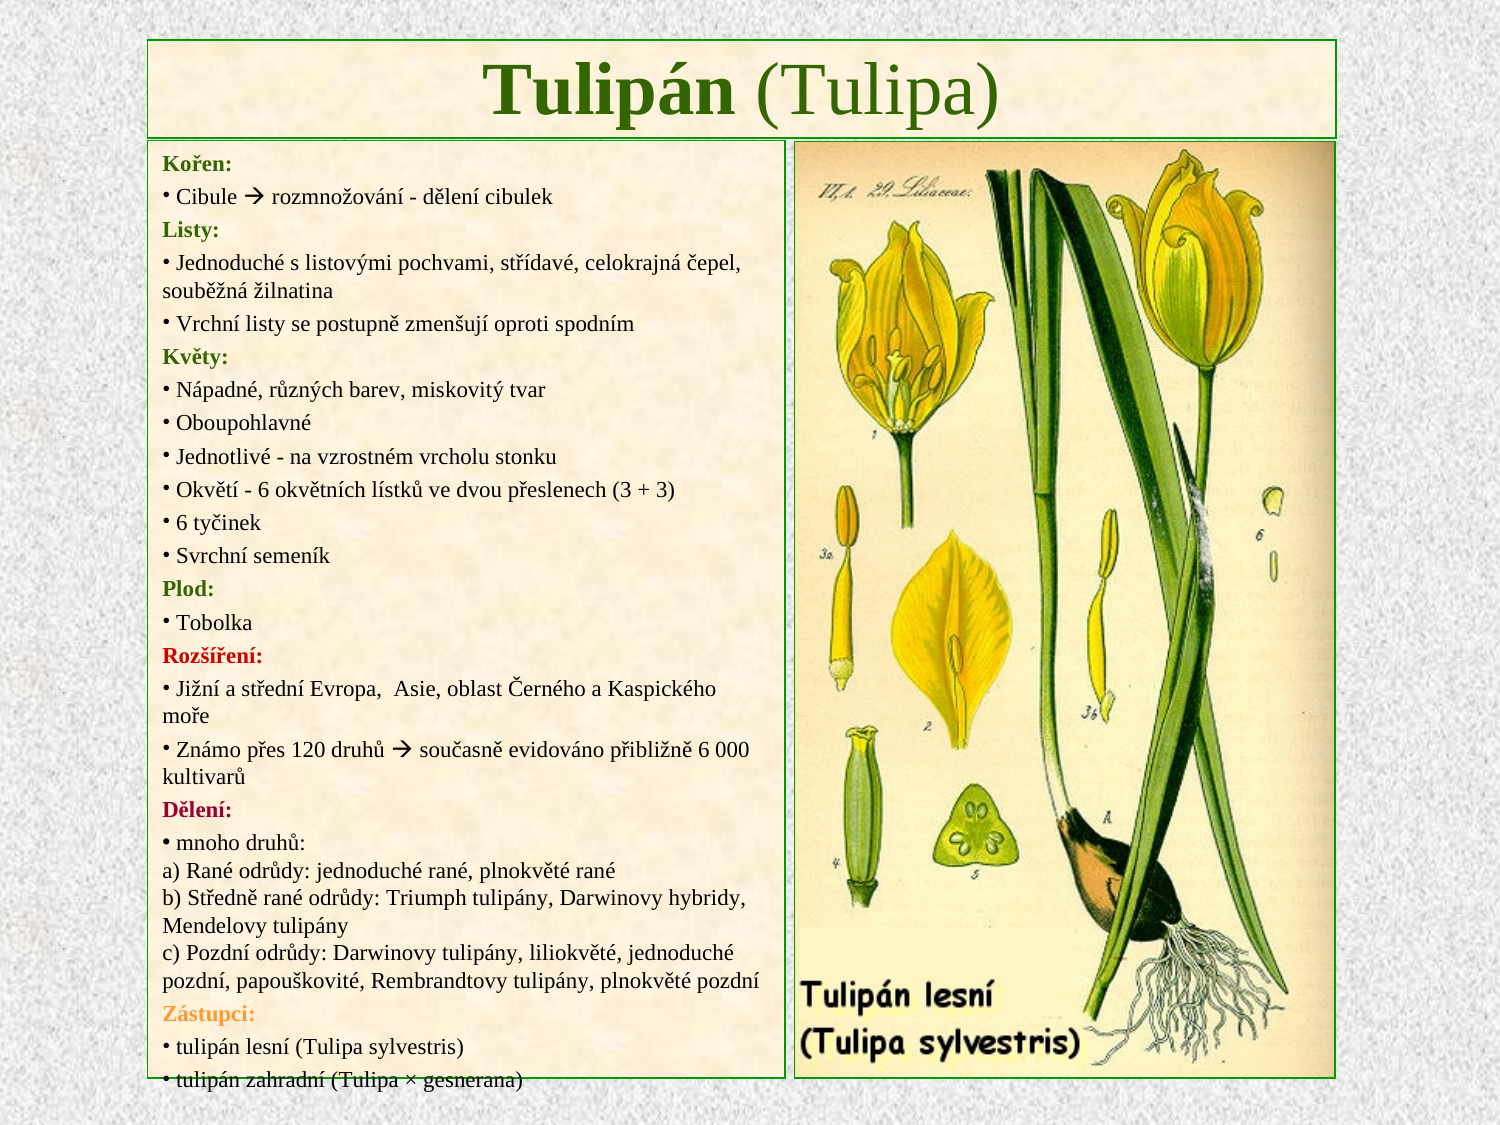

# Tulipán (Tulipa)
Kořen:
 Cibule  rozmnožování - dělení cibulek
Listy:
 Jednoduché s listovými pochvami, střídavé, celokrajná čepel, souběžná žilnatina
 Vrchní listy se postupně zmenšují oproti spodním
Květy:
 Nápadné, různých barev, miskovitý tvar
 Oboupohlavné
 Jednotlivé - na vzrostném vrcholu stonku
 Okvětí - 6 okvětních lístků ve dvou přeslenech (3 + 3)
 6 tyčinek
 Svrchní semeník
Plod:
 Tobolka
Rozšíření:
 Jižní a střední Evropa, Asie, oblast Černého a Kaspického moře
 Známo přes 120 druhů  současně evidováno přibližně 6 000 kultivarů
Dělení:
 mnoho druhů:
 Rané odrůdy: jednoduché rané, plnokvěté rané
 Středně rané odrůdy: Triumph tulipány, Darwinovy hybridy, Mendelovy tulipány
 Pozdní odrůdy: Darwinovy tulipány, liliokvěté, jednoduché pozdní, papouškovité, Rembrandtovy tulipány, plnokvěté pozdní
Zástupci:
 tulipán lesní (Tulipa sylvestris)
 tulipán zahradní (Tulipa × gesnerana)